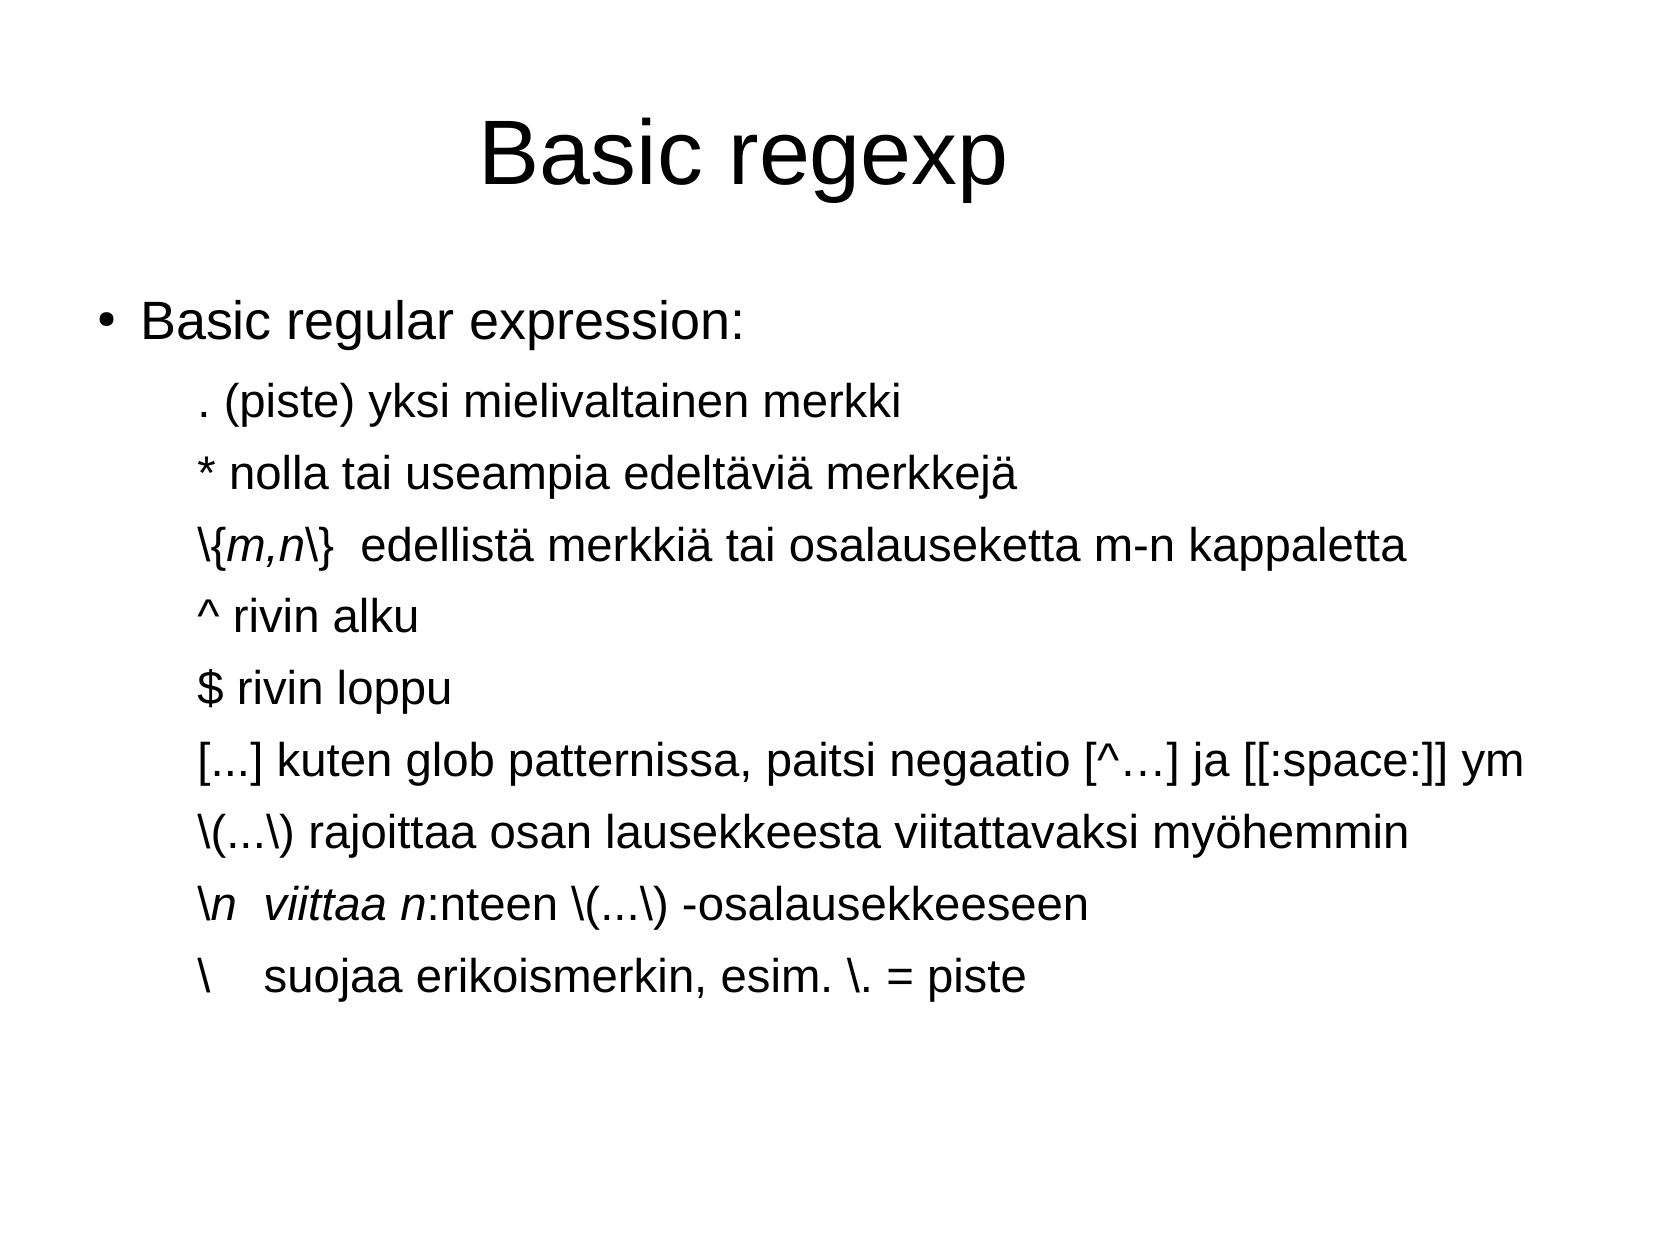

# Basic regexp
Basic regular expression:
. (piste) yksi mielivaltainen merkki
* nolla tai useampia edeltäviä merkkejä
\{m,n\} edellistä merkkiä tai osalauseketta m-n kappaletta
^ rivin alku
$ rivin loppu
[...] kuten glob patternissa, paitsi negaatio [^…] ja [[:space:]] ym
\(...\) rajoittaa osan lausekkeesta viitattavaksi myöhemmin
\n viittaa n:nteen \(...\) -osalausekkeeseen
\ suojaa erikoismerkin, esim. \. = piste